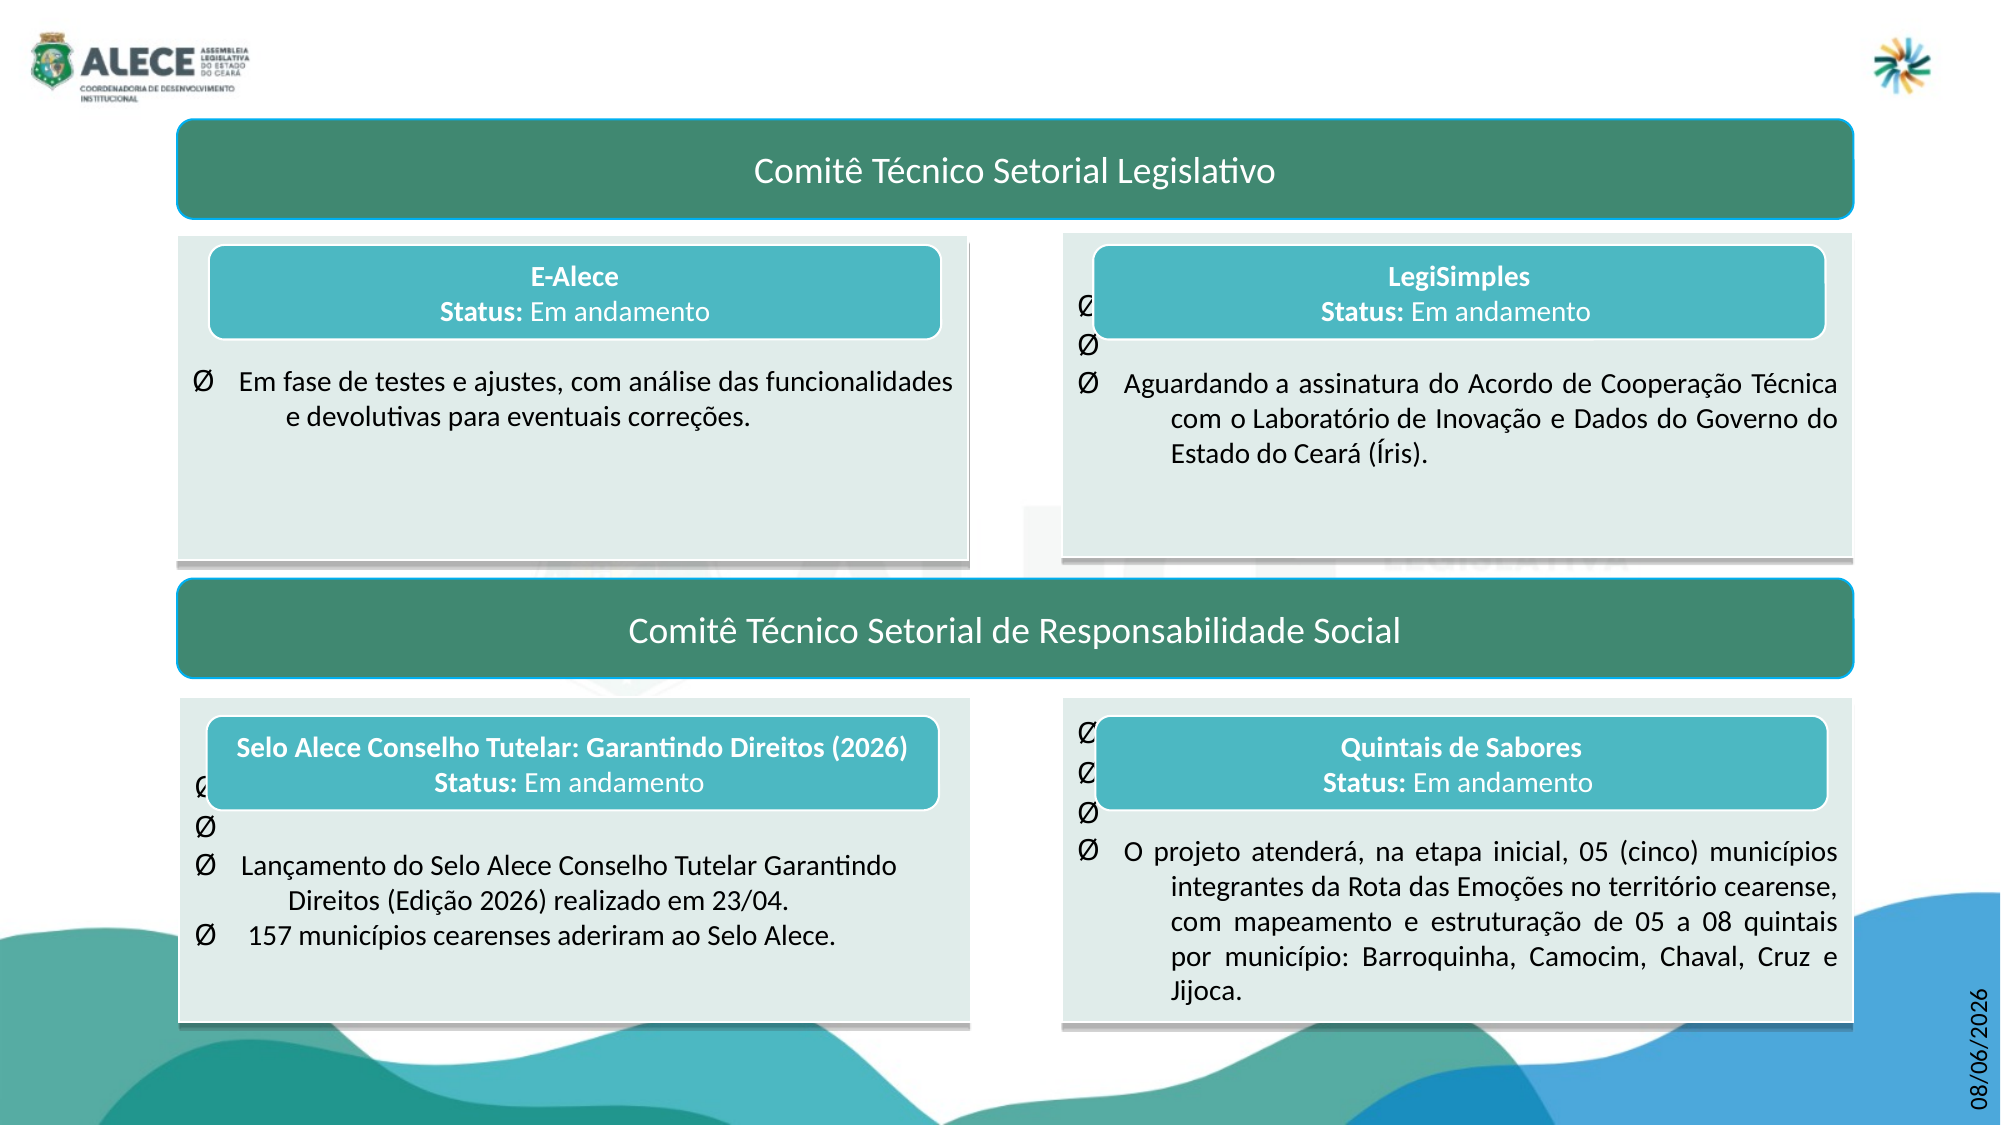

Comitê Técnico Setorial Legislativo
Aguardando a assinatura do Acordo de Cooperação Técnica com o Laboratório de Inovação e Dados do Governo do Estado do Ceará (Íris).
Em fase de testes e ajustes, com análise das funcionalidades e devolutivas para eventuais correções.
E-Alece
Status: Em andamento
LegiSimples
Status: Em andamento
Comitê Técnico Setorial de Responsabilidade Social
Lançamento do Selo Alece Conselho Tutelar Garantindo Direitos (Edição 2026) realizado em 23/04.
 157 municípios cearenses aderiram ao Selo Alece.
O projeto atenderá, na etapa inicial, 05 (cinco) municípios integrantes da Rota das Emoções no território cearense, com mapeamento e estruturação de 05 a 08 quintais por município: Barroquinha, Camocim, Chaval, Cruz e Jijoca.
Selo Alece Conselho Tutelar: Garantindo Direitos (2026)
Status: Em andamento
Quintais de Sabores
Status: Em andamento
08/06/2026